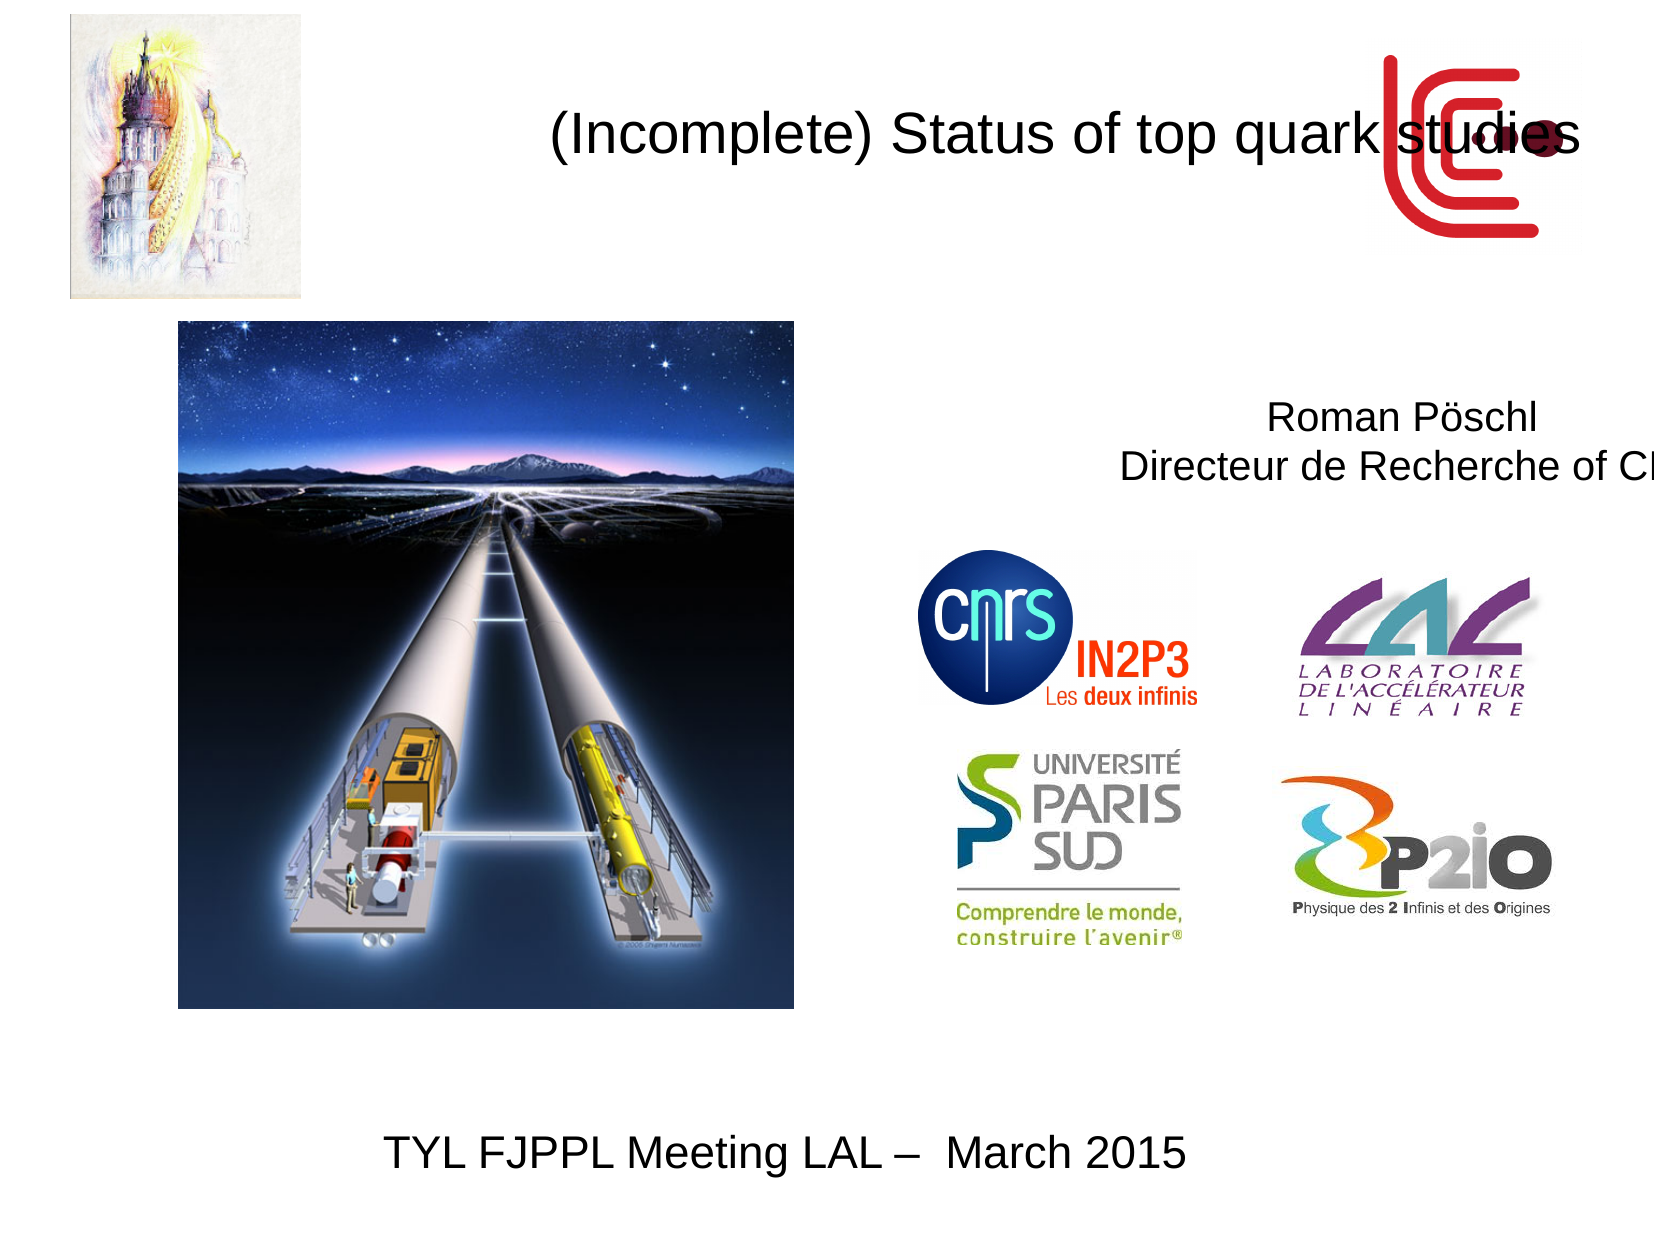

(Incomplete) Status of top quark studies
 Roman Pöschl
Directeur de Recherche of CNRS
TYL FJPPL Meeting LAL – March 2015